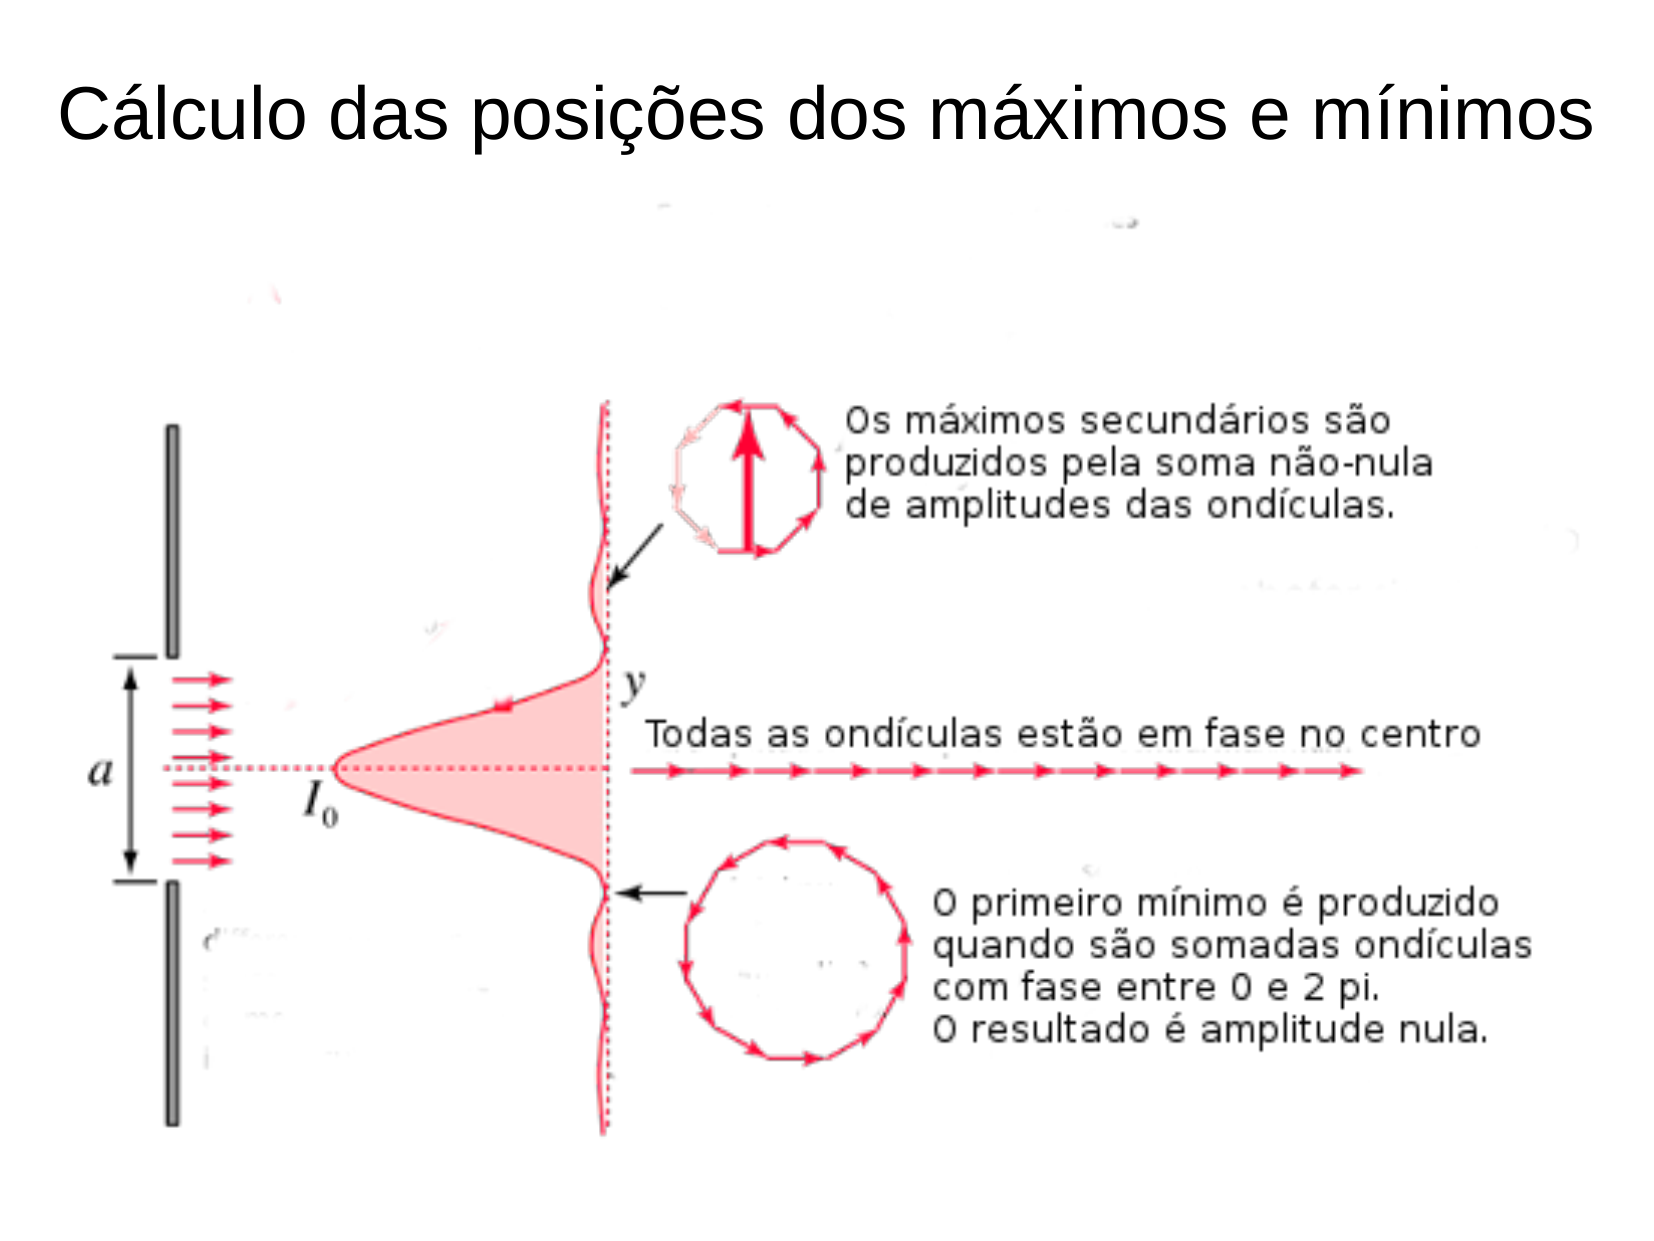

# Cálculo das posições dos máximos e mínimos